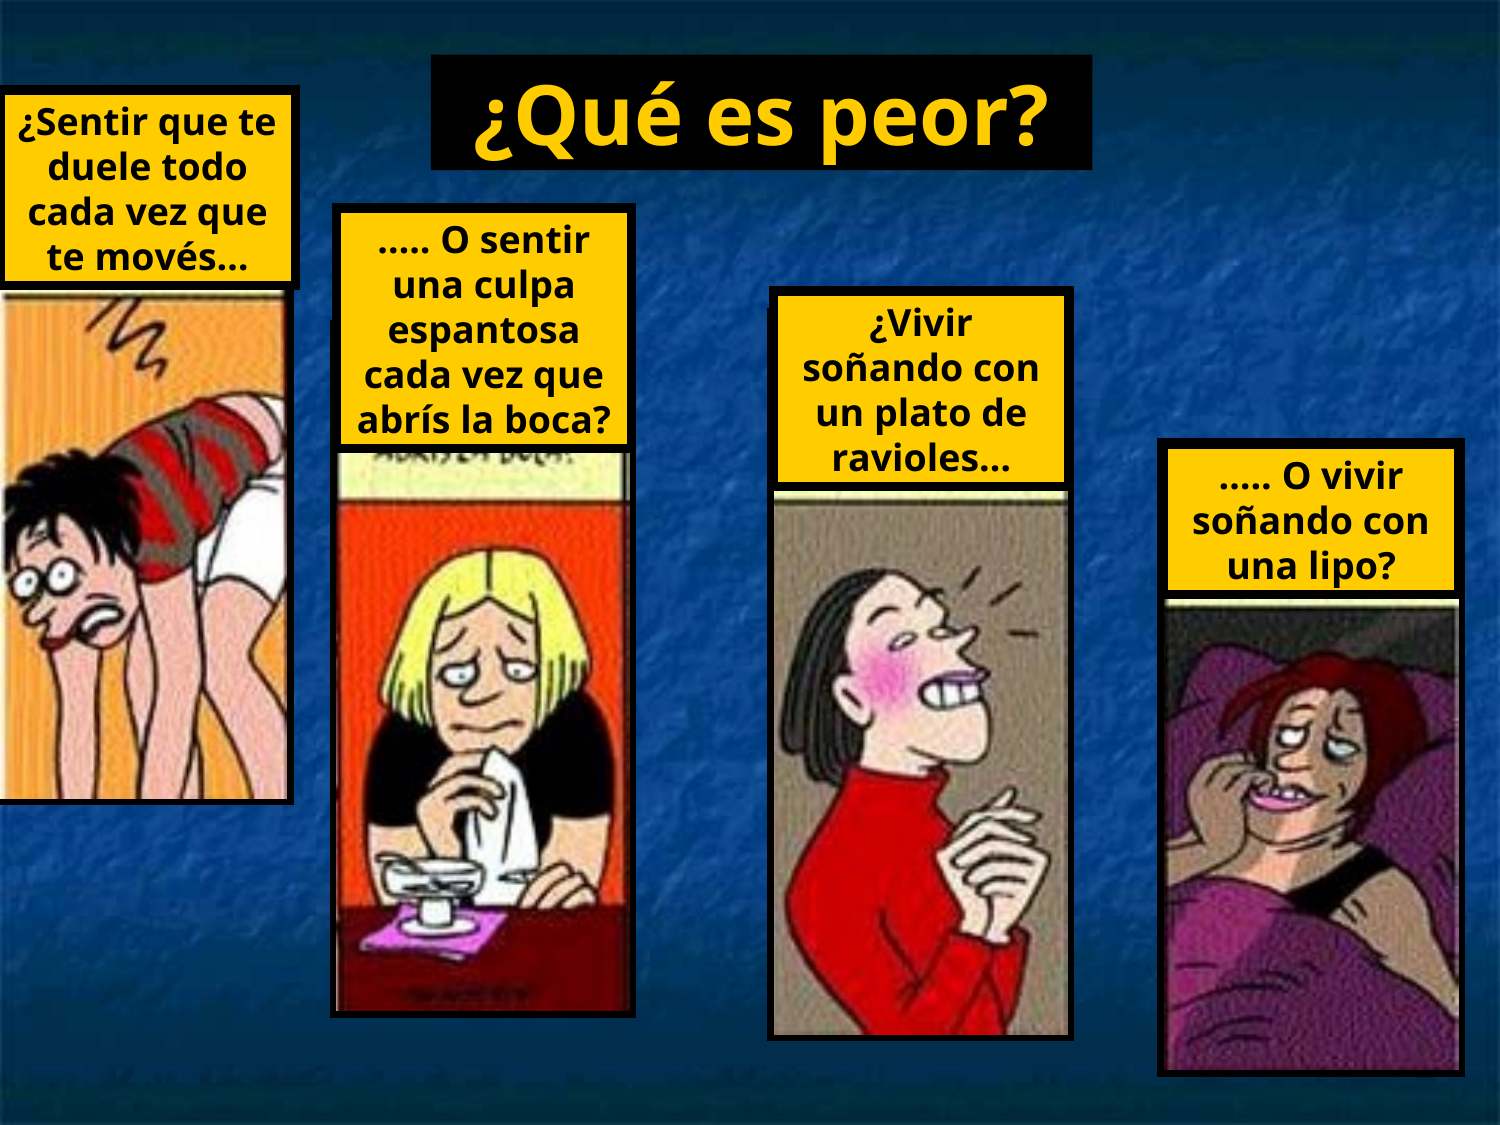

¿Qué es peor?
¿Sentir que te duele todo cada vez que te movés…
….. O sentir una culpa espantosa cada vez que abrís la boca?
¿Vivir soñando con un plato de ravioles…
….. O vivir soñando con una lipo?